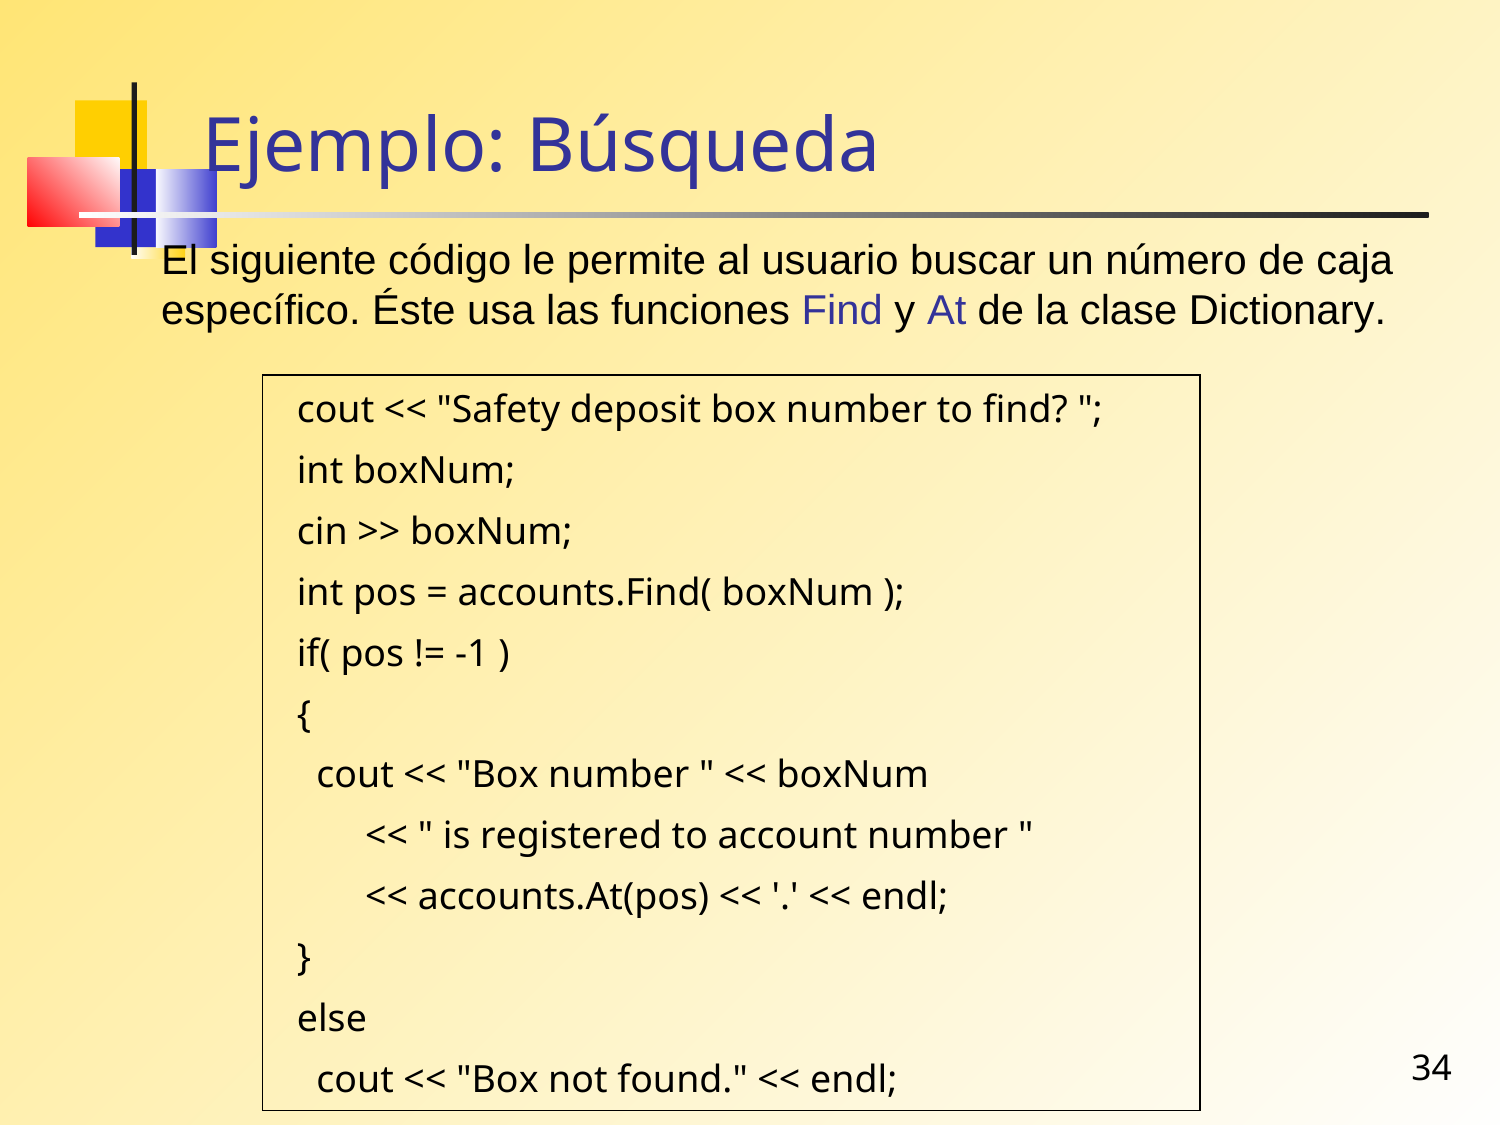

# Ejemplo: Búsqueda
El siguiente código le permite al usuario buscar un número de caja específico. Éste usa las funciones Find y At de la clase Dictionary.
 cout << "Safety deposit box number to find? ";
 int boxNum;
 cin >> boxNum;
 int pos = accounts.Find( boxNum );
 if( pos != -1 )‏
 {
 cout << "Box number " << boxNum
 << " is registered to account number "
 << accounts.At(pos) << '.' << endl;
 }
 else
 cout << "Box not found." << endl;
34